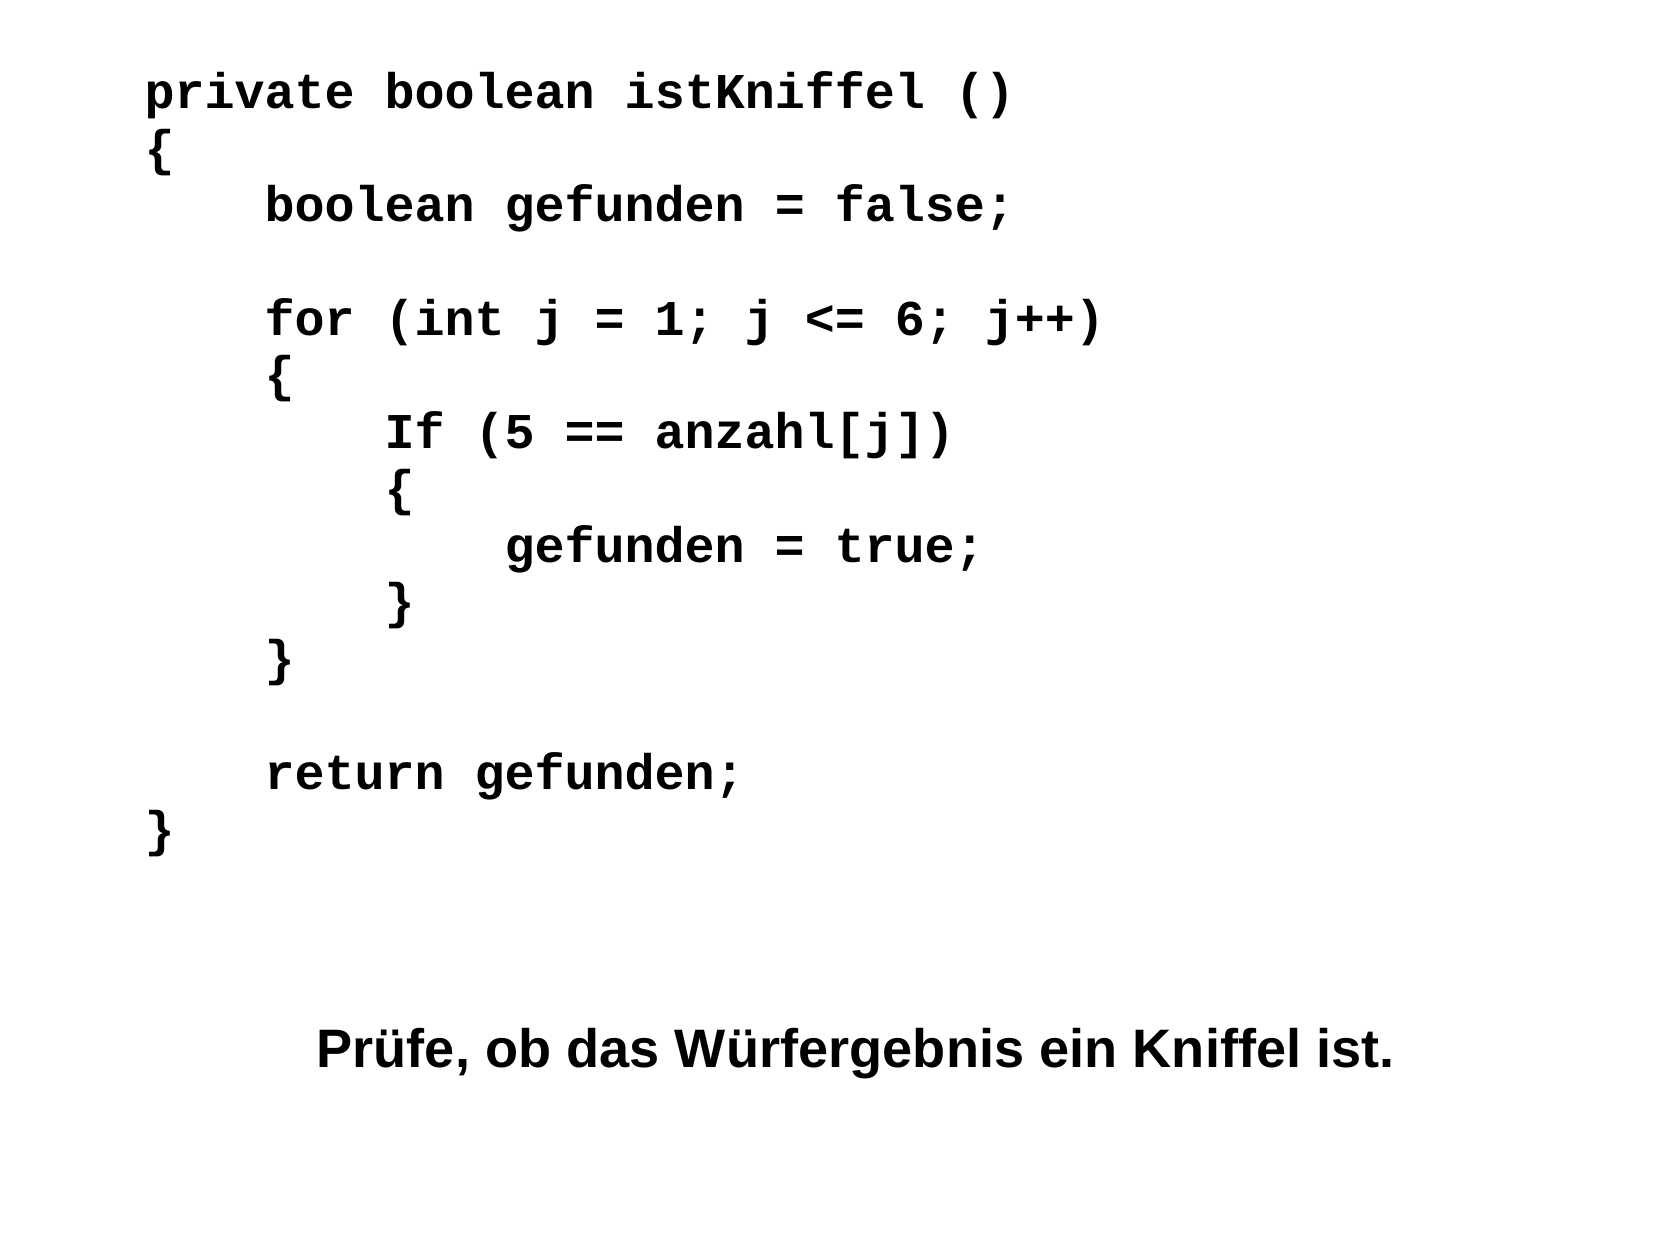

private boolean istKniffel ()
{
 boolean gefunden = false;
 for (int j = 1; j <= 6; j++)
 {
 If (5 == anzahl[j])
 {
 gefunden = true;
 }
 }
 return gefunden;
}
Prüfe, ob das Würfergebnis ein Kniffel ist.